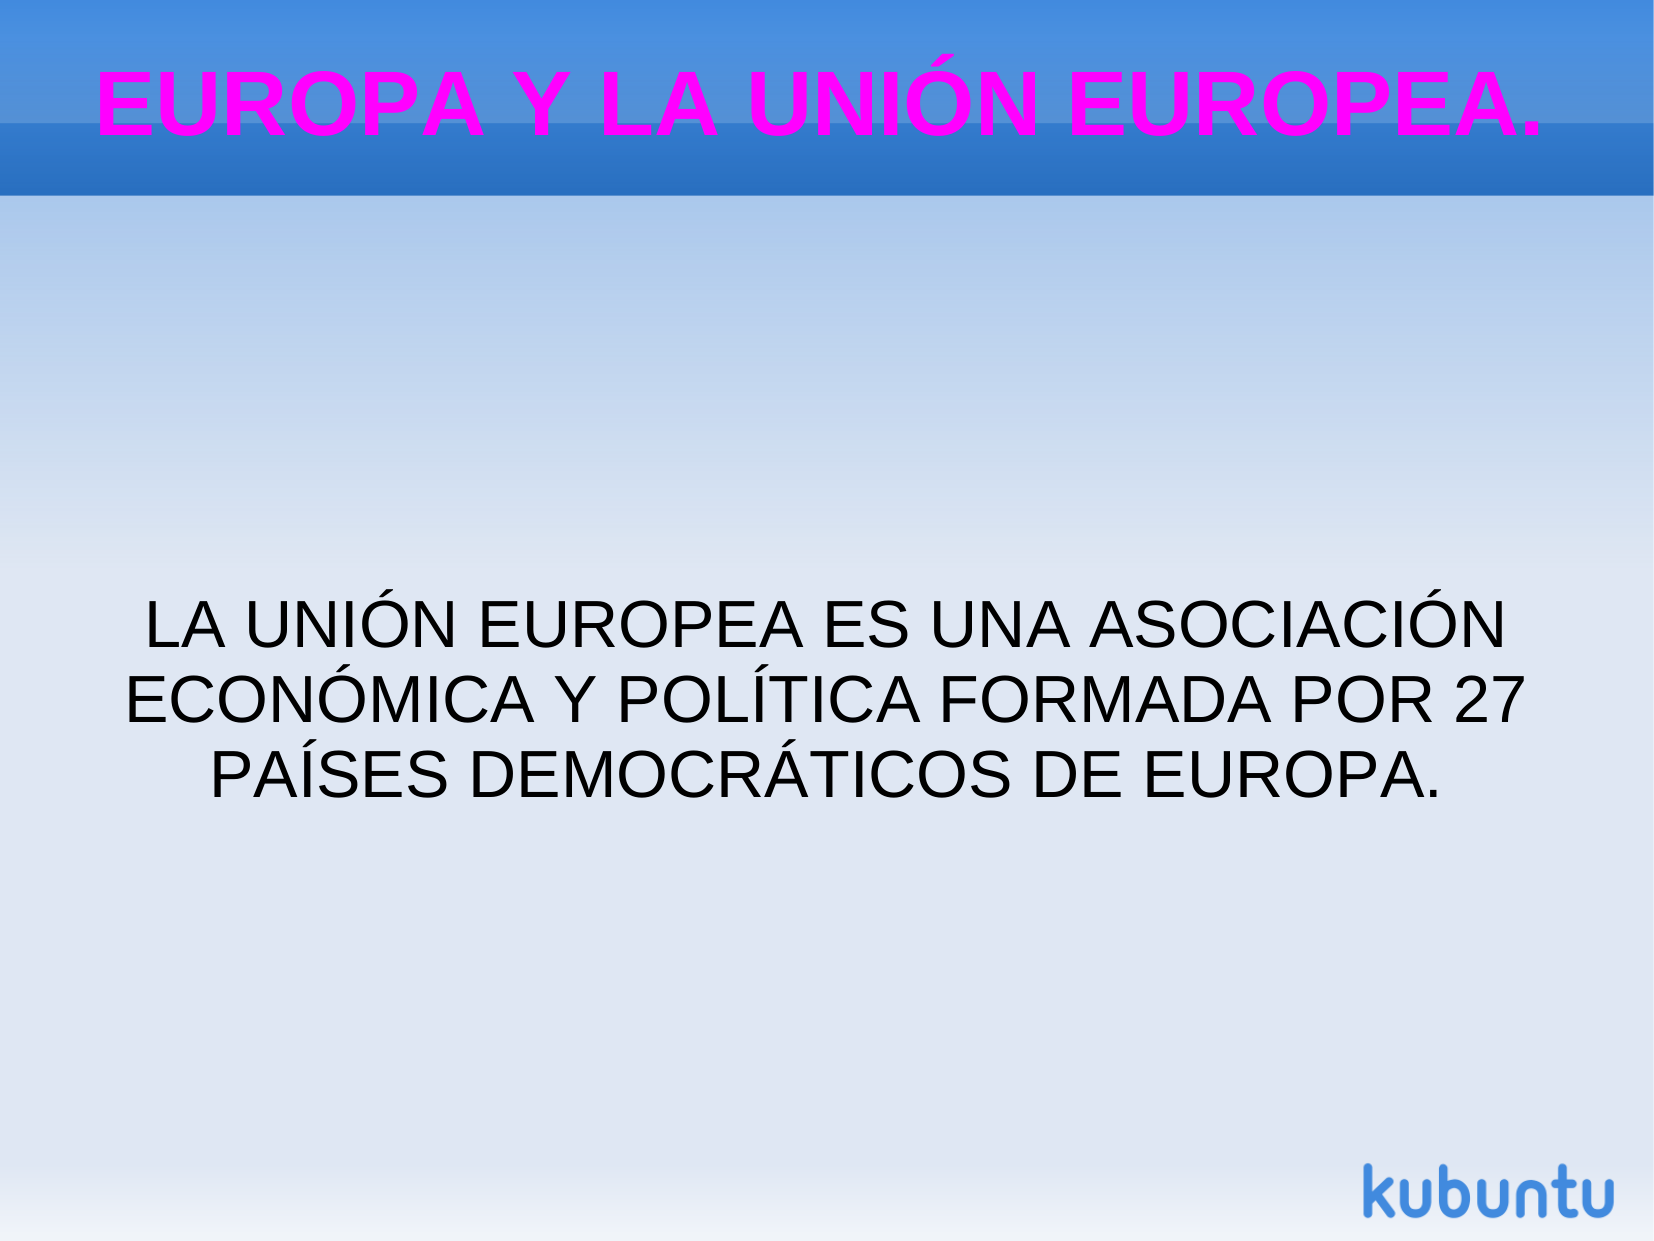

# EUROPA Y LA UNIÓN EUROPEA.
LA UNIÓN EUROPEA ES UNA ASOCIACIÓN ECONÓMICA Y POLÍTICA FORMADA POR 27 PAÍSES DEMOCRÁTICOS DE EUROPA.